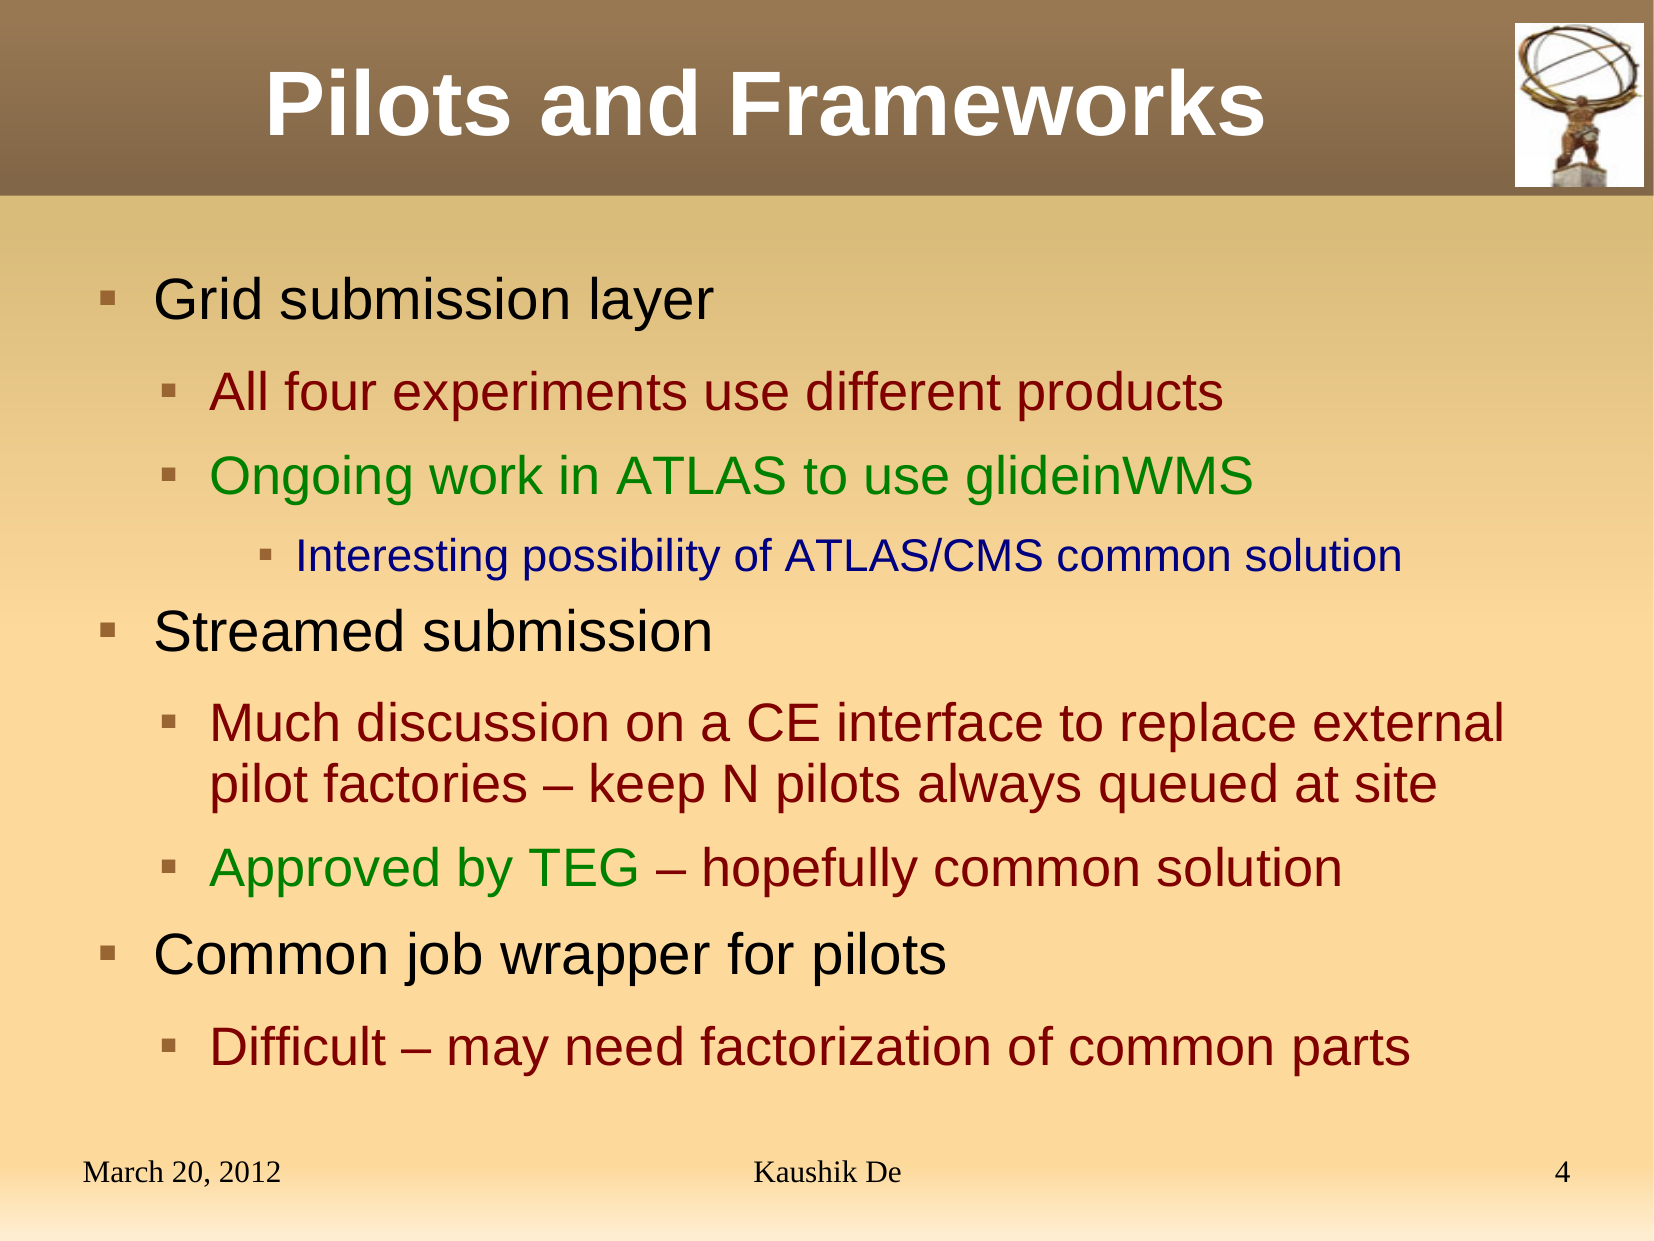

# Pilots and Frameworks
Grid submission layer
All four experiments use different products
Ongoing work in ATLAS to use glideinWMS
Interesting possibility of ATLAS/CMS common solution
Streamed submission
Much discussion on a CE interface to replace external pilot factories – keep N pilots always queued at site
Approved by TEG – hopefully common solution
Common job wrapper for pilots
Difficult – may need factorization of common parts
March 20, 2012
Kaushik De
4